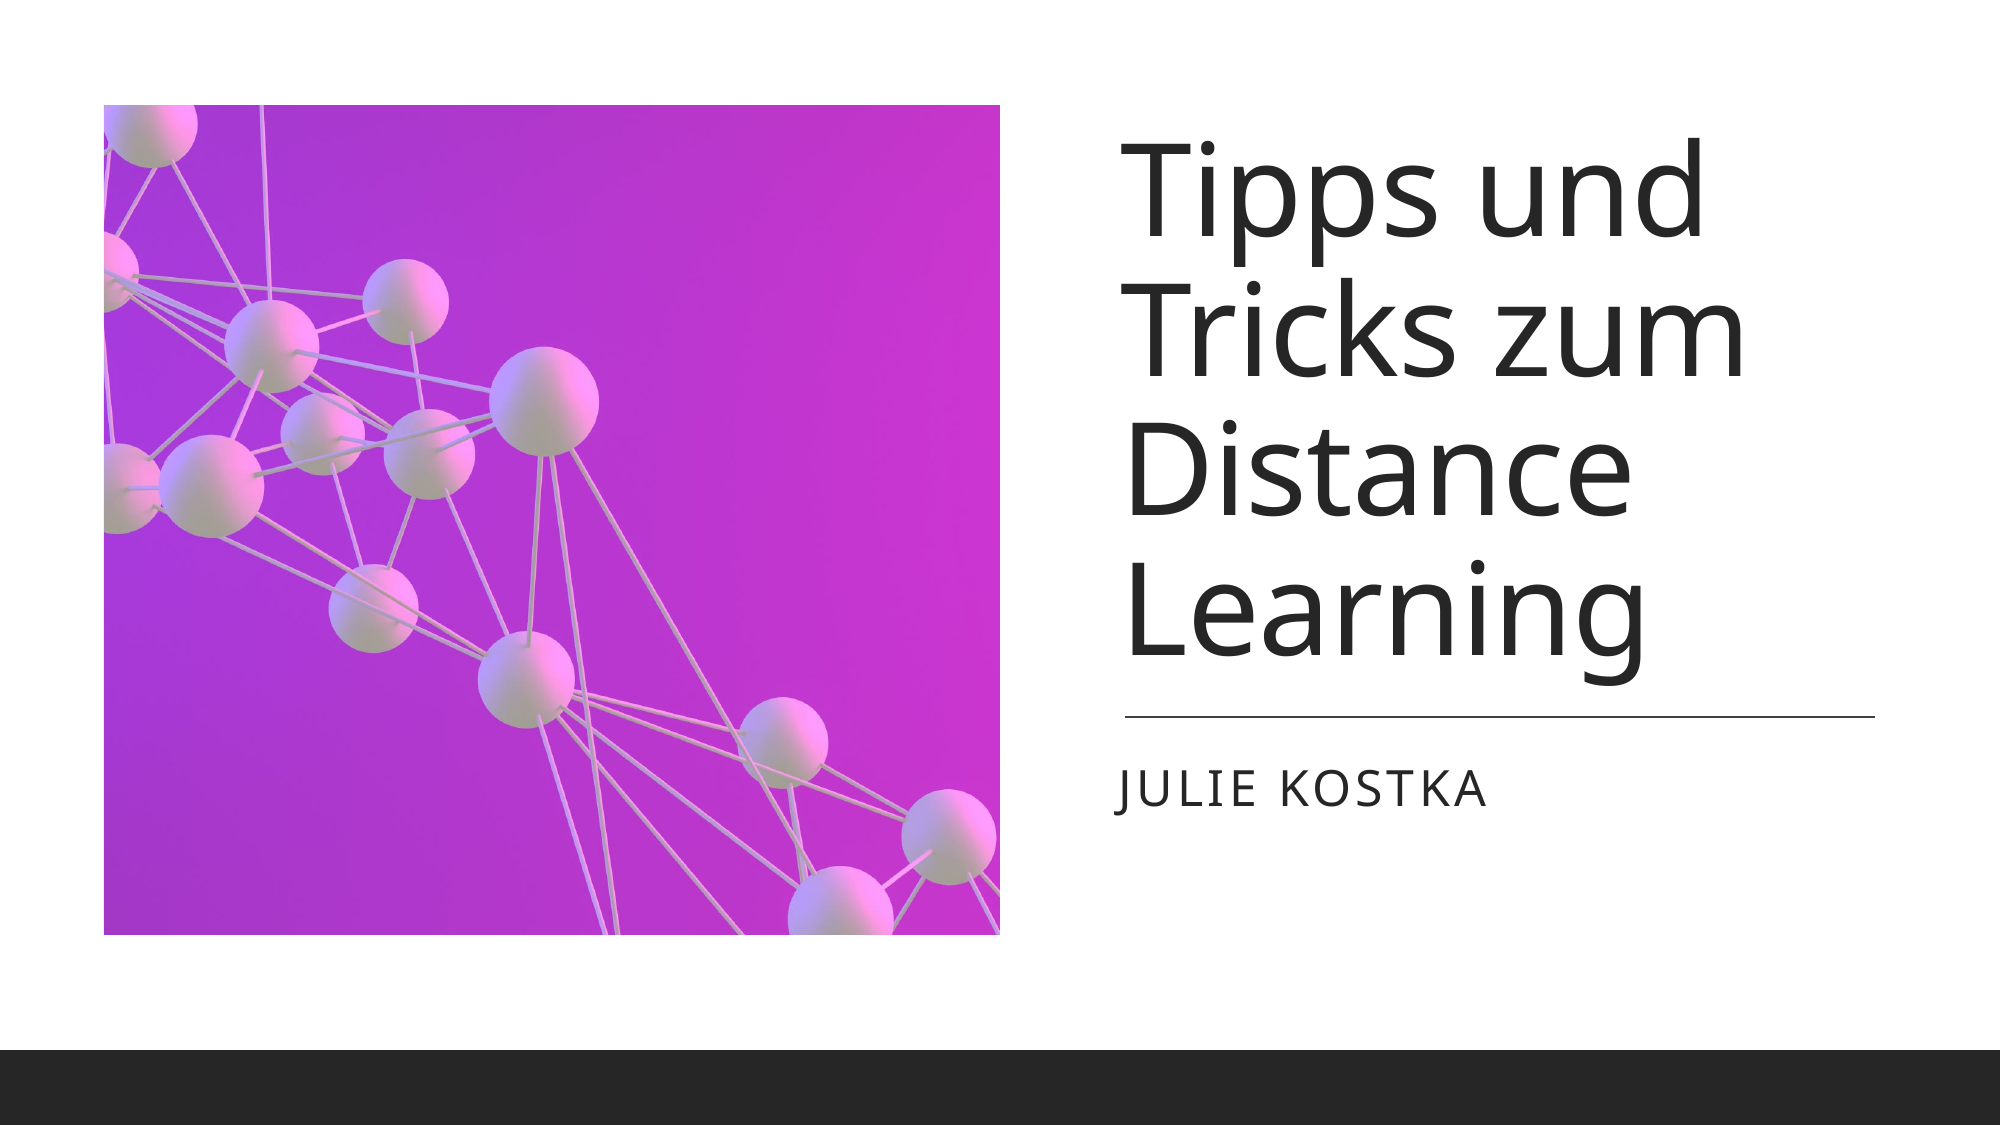

# Tipps und Tricks zum Distance Learning
Julie Kostka